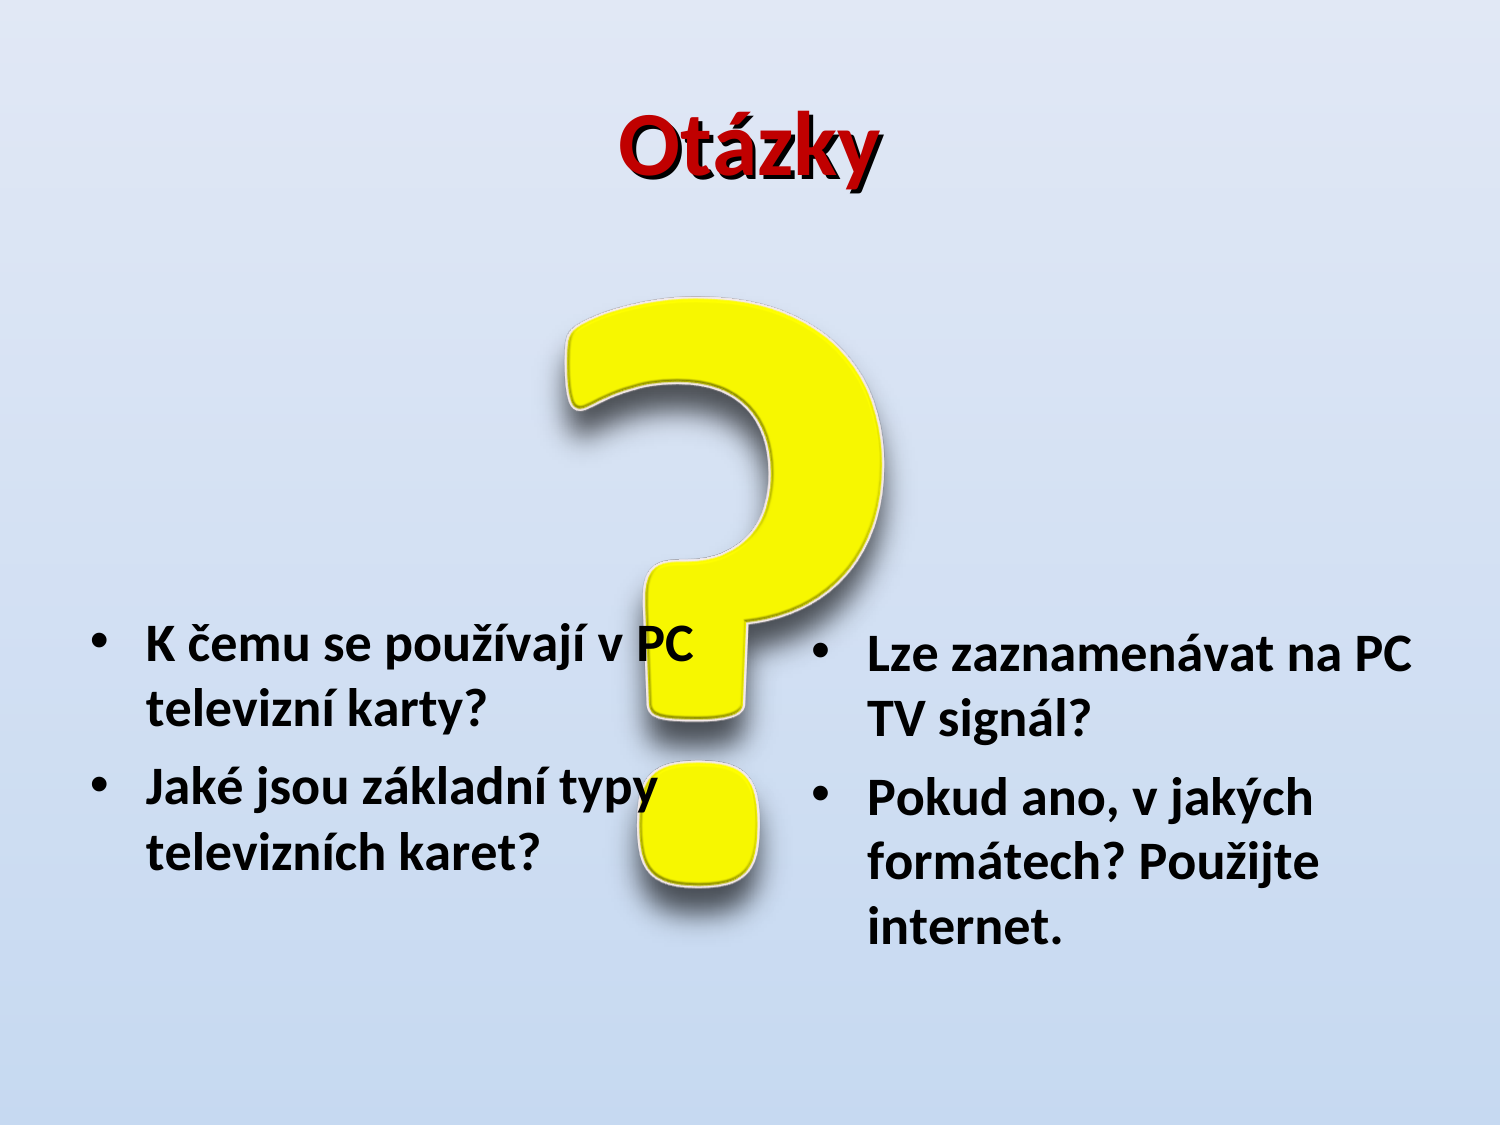

Otázky
K čemu se používají v PC televizní karty?
Jaké jsou základní typy televizních karet?
Lze zaznamenávat na PC TV signál?
Pokud ano, v jakých formátech? Použijte internet.